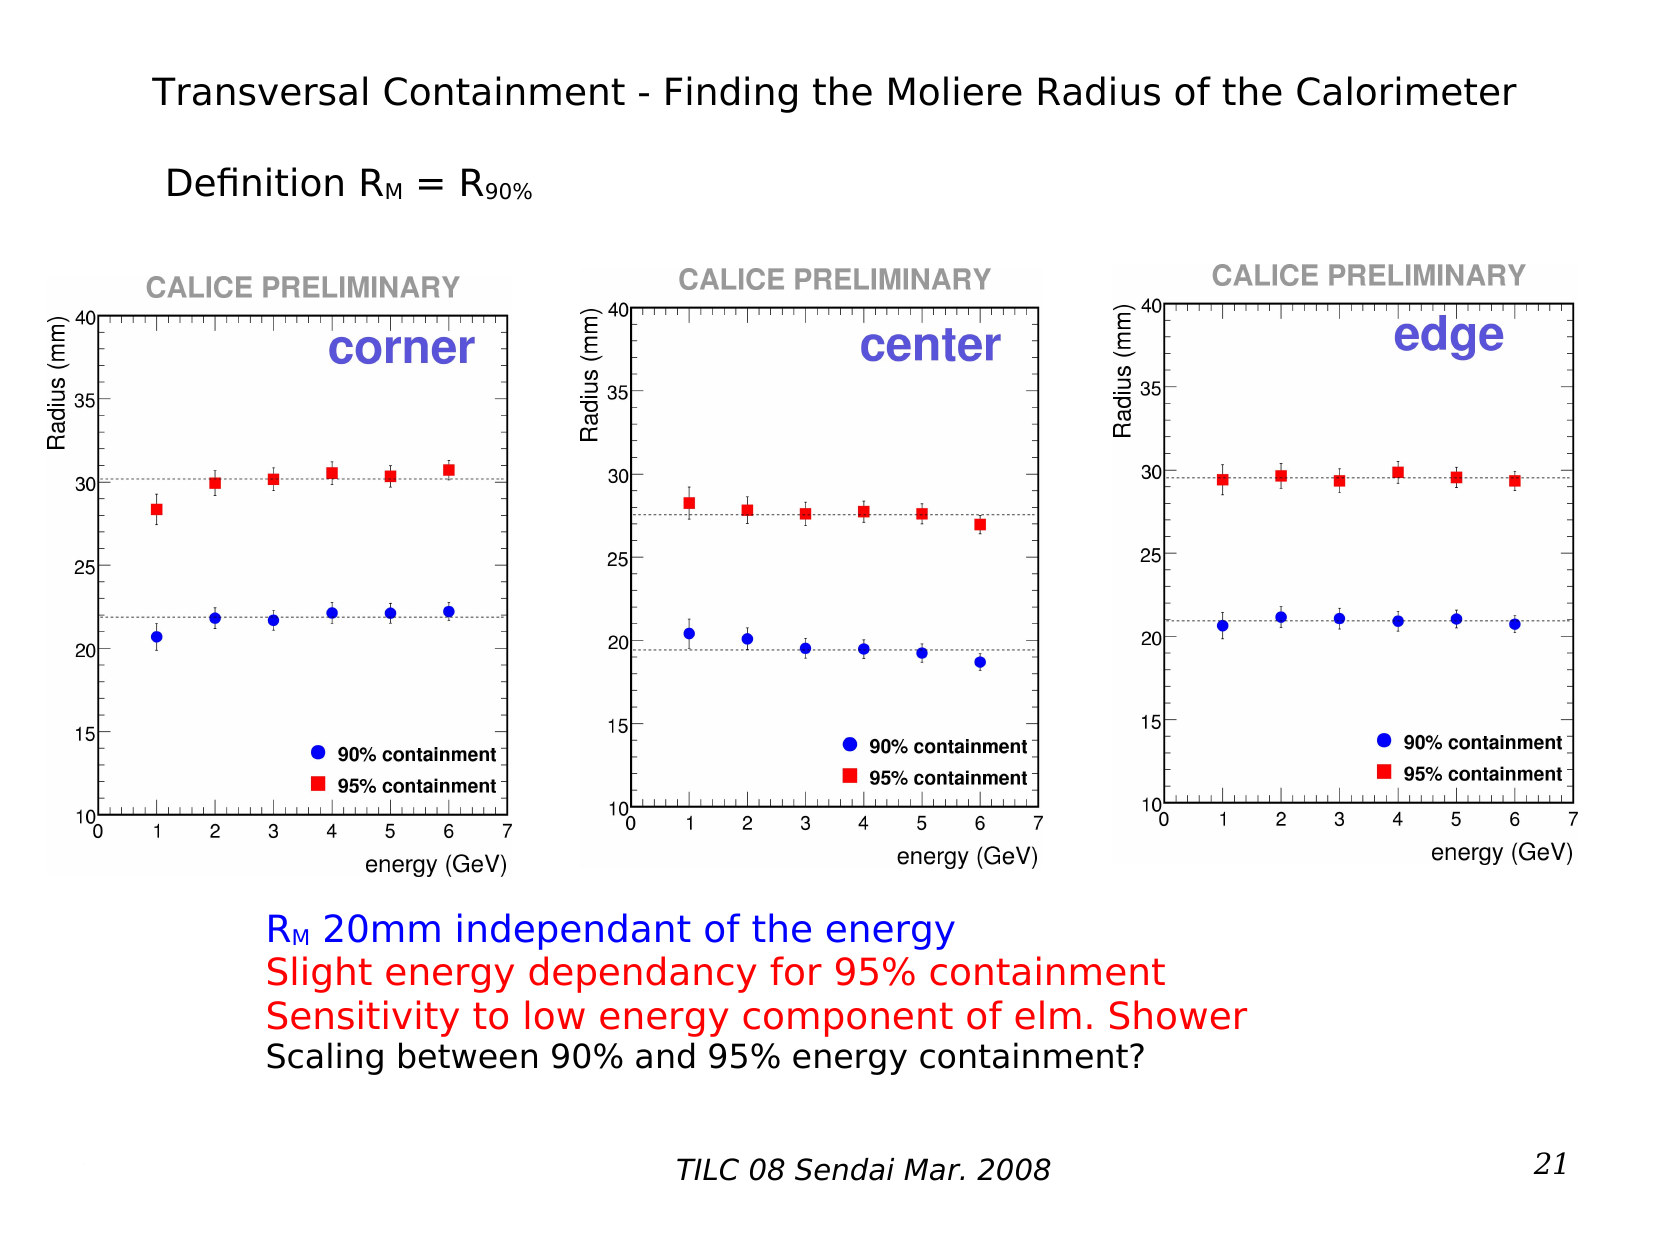

Transversal Containment - Finding the Moliere Radius of the Calorimeter
Definition RM = R90%
RM 20mm independant of the energy
Slight energy dependancy for 95% containment
Sensitivity to low energy component of elm. Shower
Scaling between 90% and 95% energy containment?
June 1st, 2007
21
LCWS 2007 ----- Hamburg ----- A.-M. Magnan (IC London)